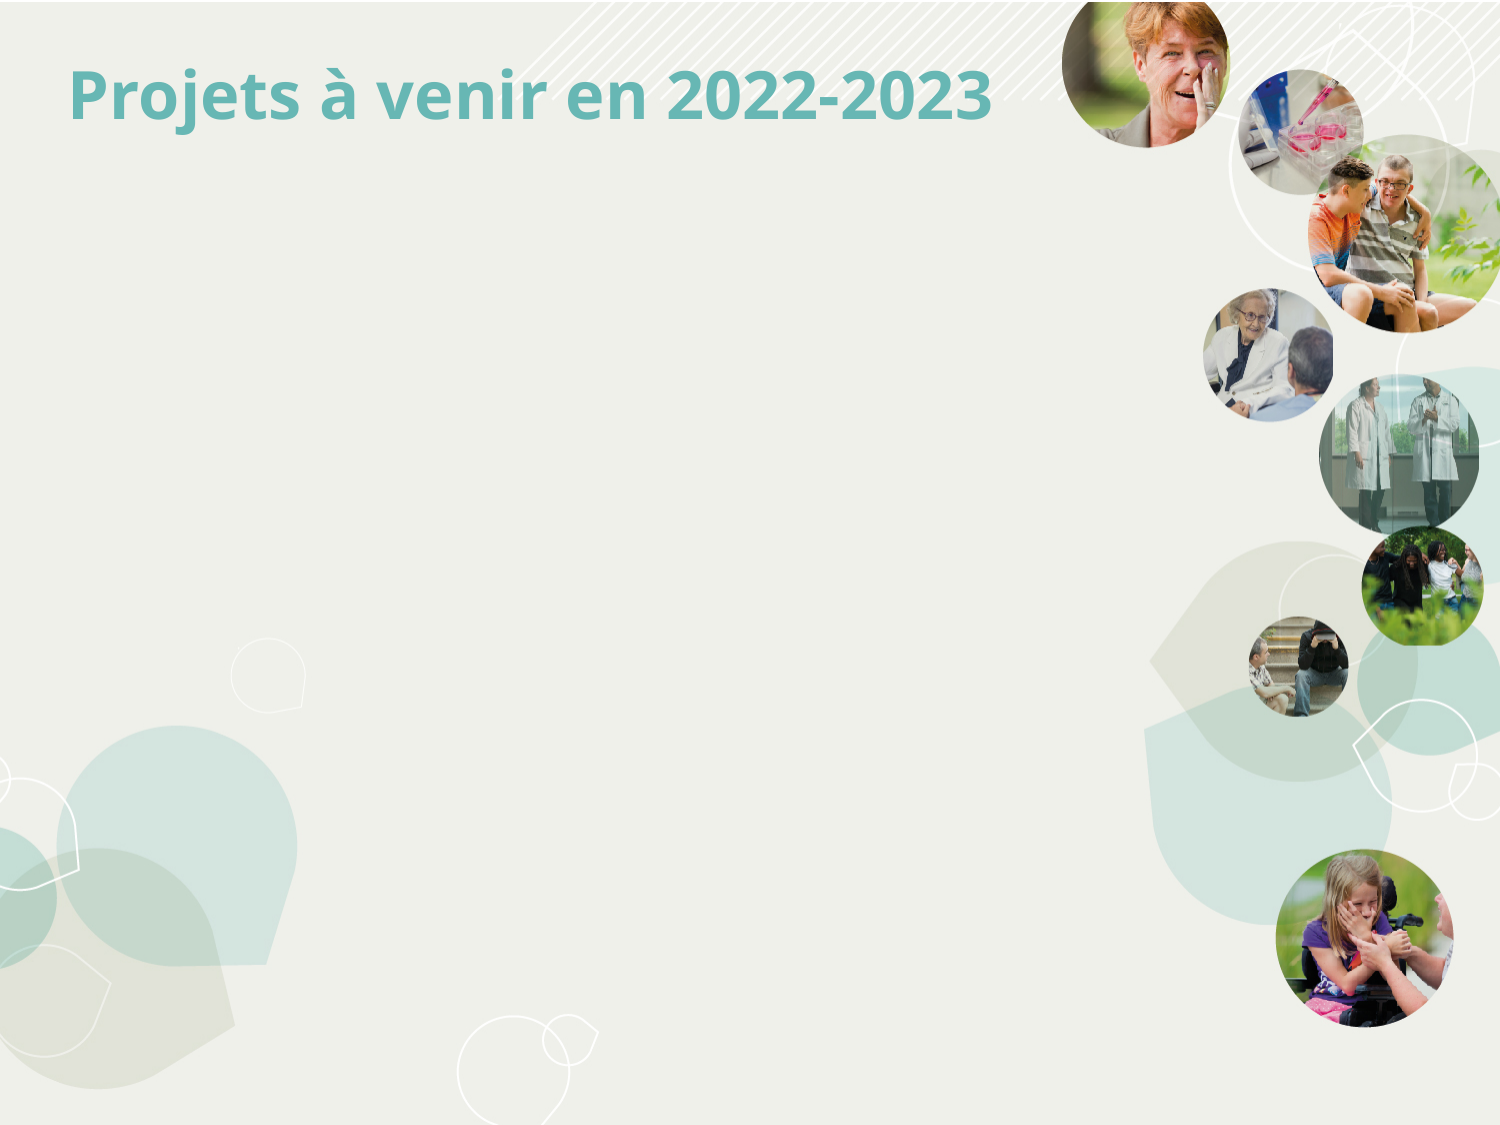

# Projets à venir en 2022-2023
Comité d’étudiants en soins infirmiers ;
Création d'une vidéo promotionnelle du CRI;
Création d’un programme de bourses avec le CII pour soutenir les projets de recherche fait par des infirmières;
Planification d'une activité/concours au sein des milieux de soins afin de favoriser le sentiment d'appartenance.
Collaboration avec l’OIIAQ pour aider les autres CRI du Québec à intégrer des infirmières auxiliaires.